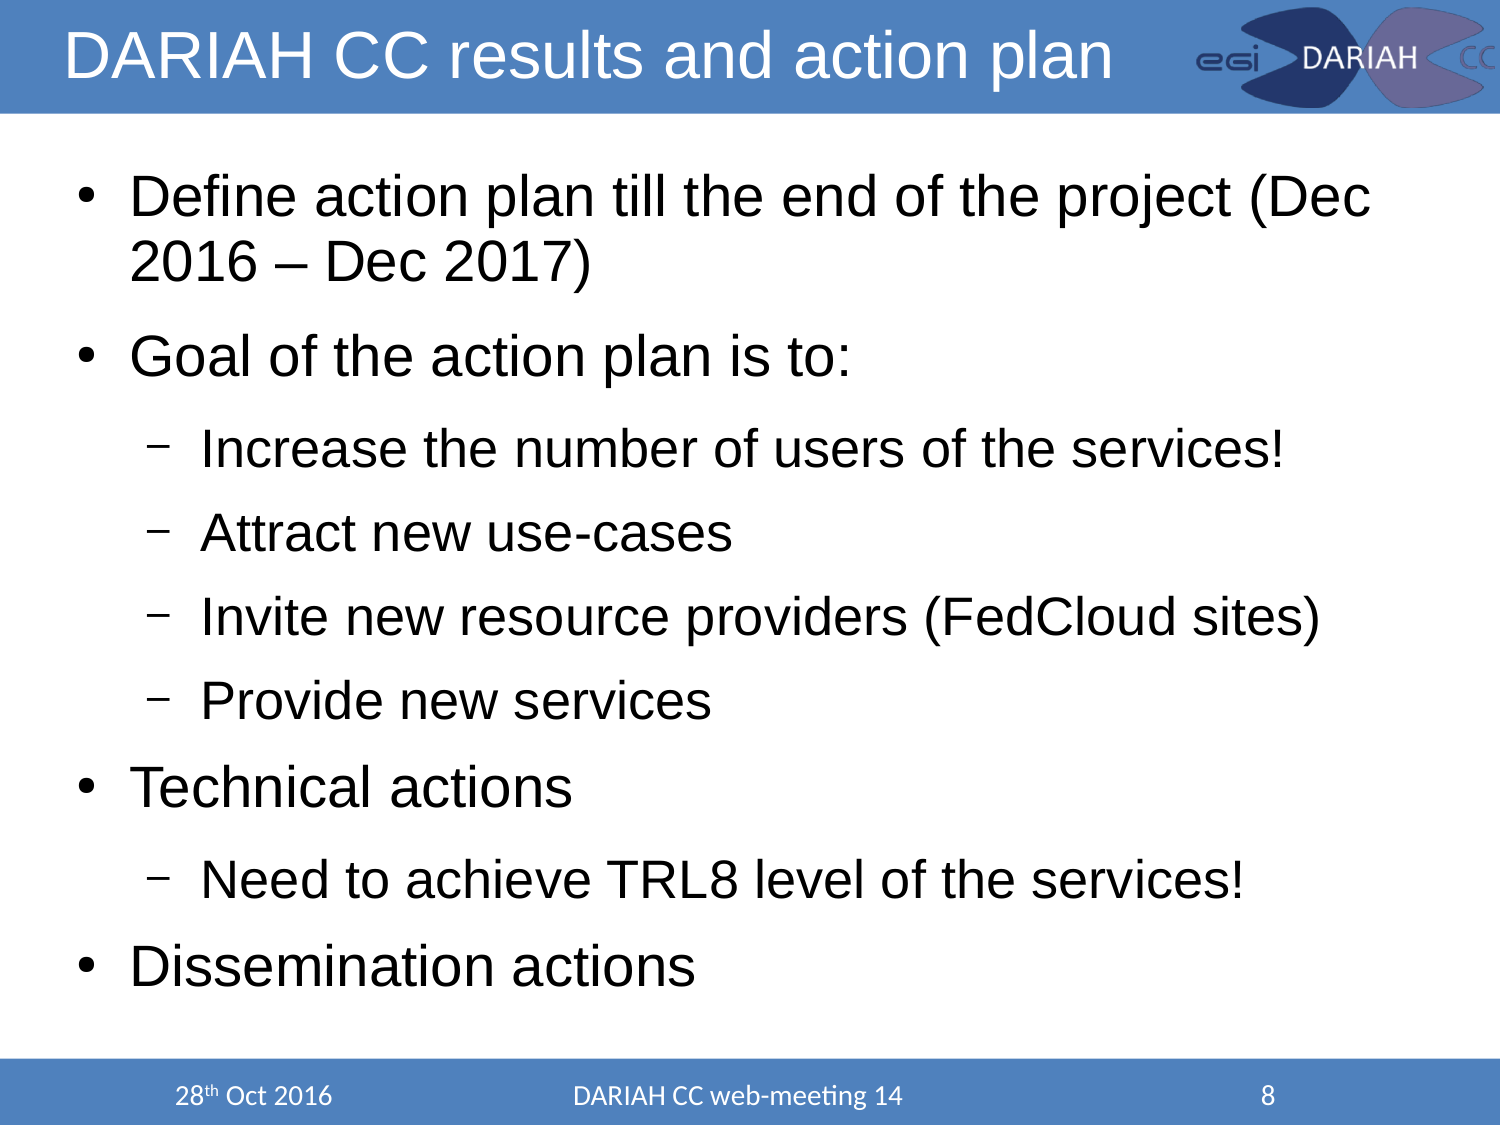

# DARIAH CC results and action plan
Define action plan till the end of the project (Dec 2016 – Dec 2017)
Goal of the action plan is to:
Increase the number of users of the services!
Attract new use-cases
Invite new resource providers (FedCloud sites)
Provide new services
Technical actions
Need to achieve TRL8 level of the services!
Dissemination actions